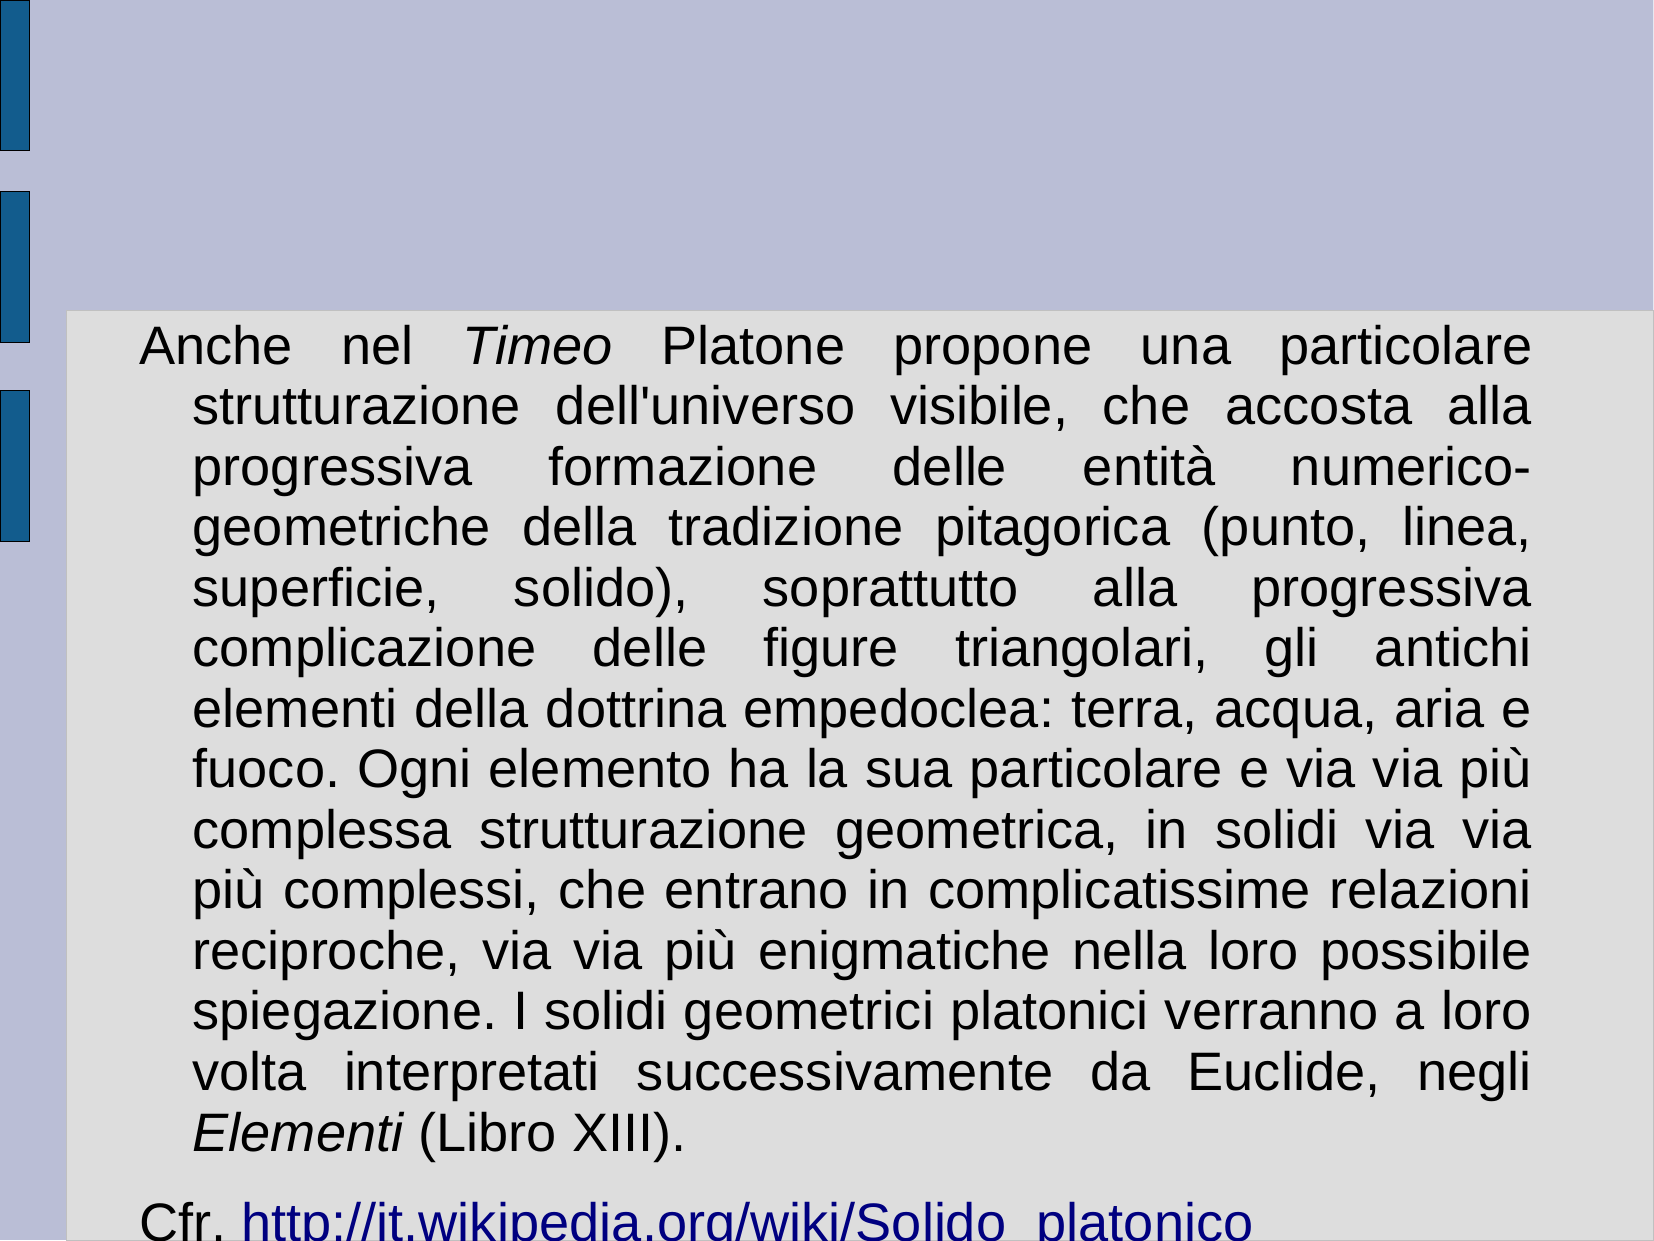

#
Anche nel Timeo Platone propone una particolare strutturazione dell'universo visibile, che accosta alla progressiva formazione delle entità numerico-geometriche della tradizione pitagorica (punto, linea, superficie, solido), soprattutto alla progressiva complicazione delle figure triangolari, gli antichi elementi della dottrina empedoclea: terra, acqua, aria e fuoco. Ogni elemento ha la sua particolare e via via più complessa strutturazione geometrica, in solidi via via più complessi, che entrano in complicatissime relazioni reciproche, via via più enigmatiche nella loro possibile spiegazione. I solidi geometrici platonici verranno a loro volta interpretati successivamente da Euclide, negli Elementi (Libro XIII).
Cfr. http://it.wikipedia.org/wiki/Solido_platonico